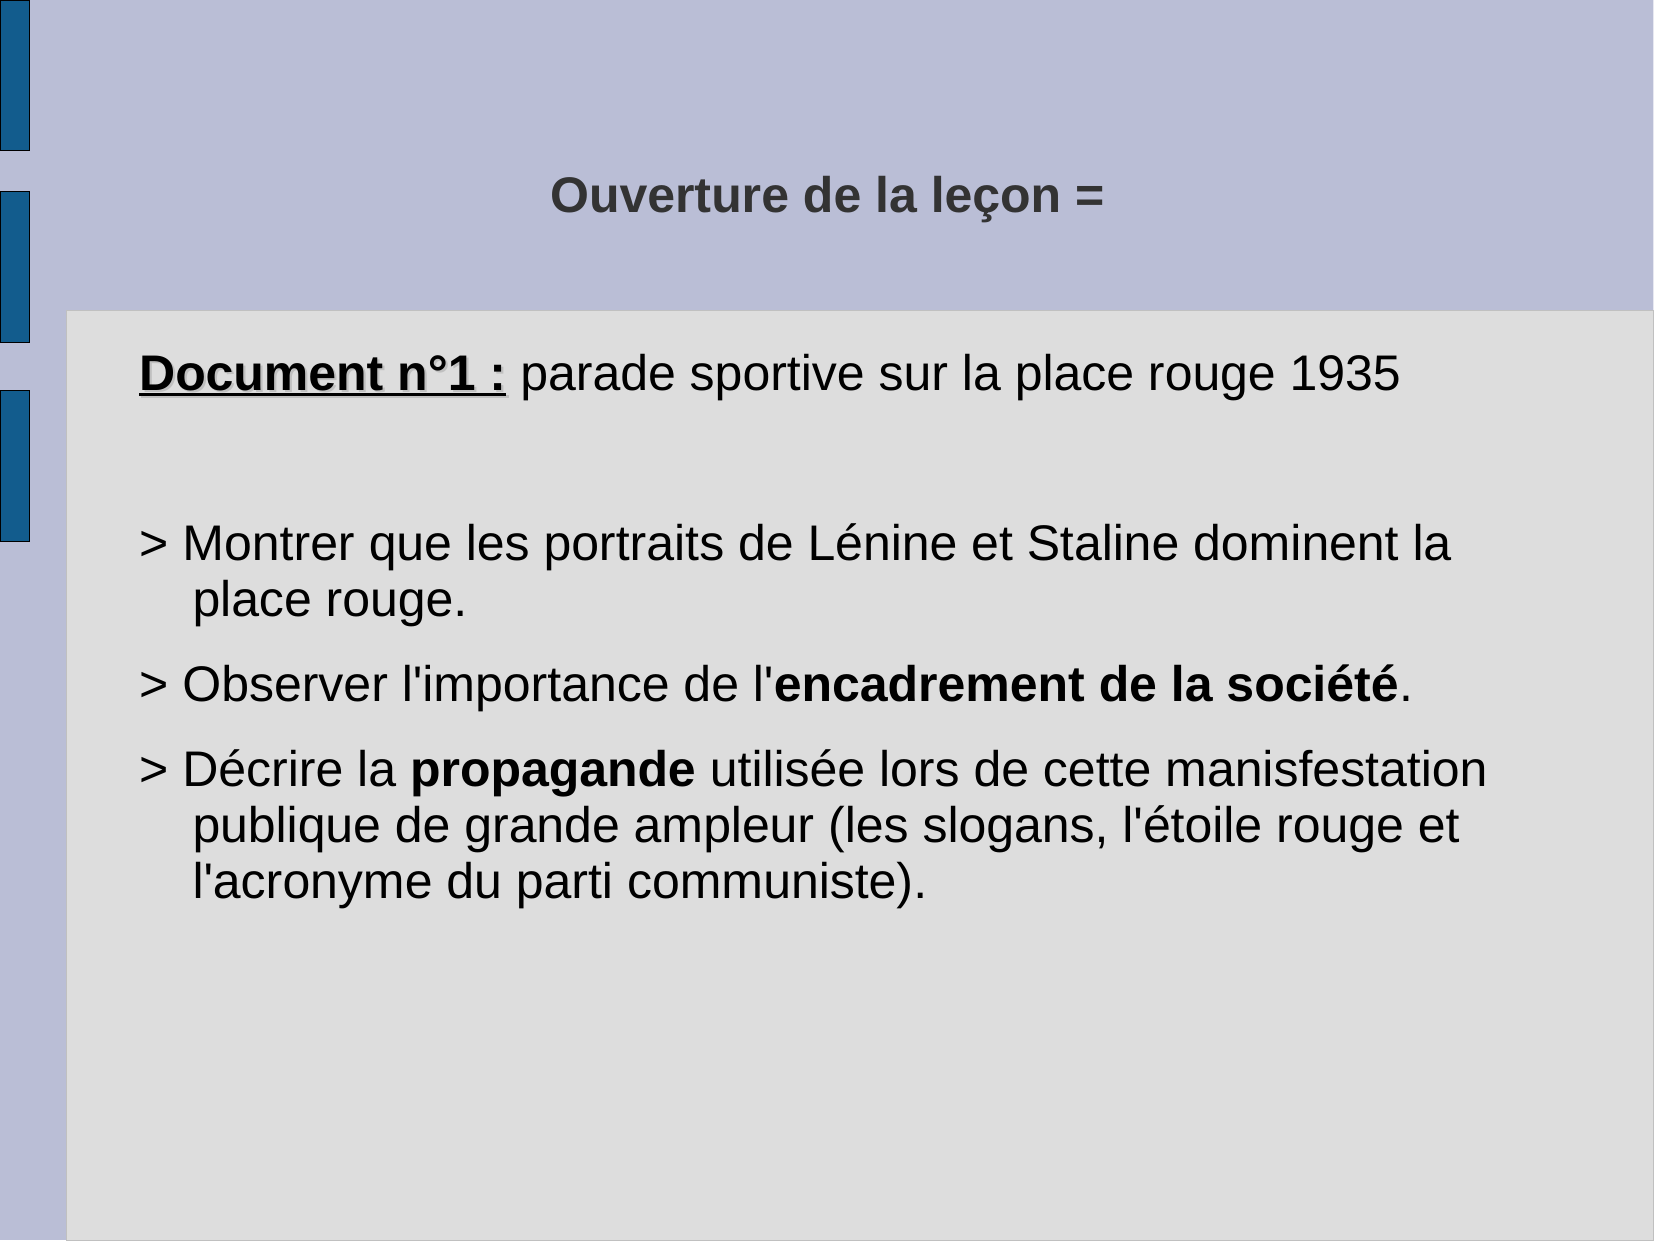

# Ouverture de la leçon =
Document n°1 : parade sportive sur la place rouge 1935
> Montrer que les portraits de Lénine et Staline dominent la place rouge.
> Observer l'importance de l'encadrement de la société.
> Décrire la propagande utilisée lors de cette manisfestation publique de grande ampleur (les slogans, l'étoile rouge et l'acronyme du parti communiste).